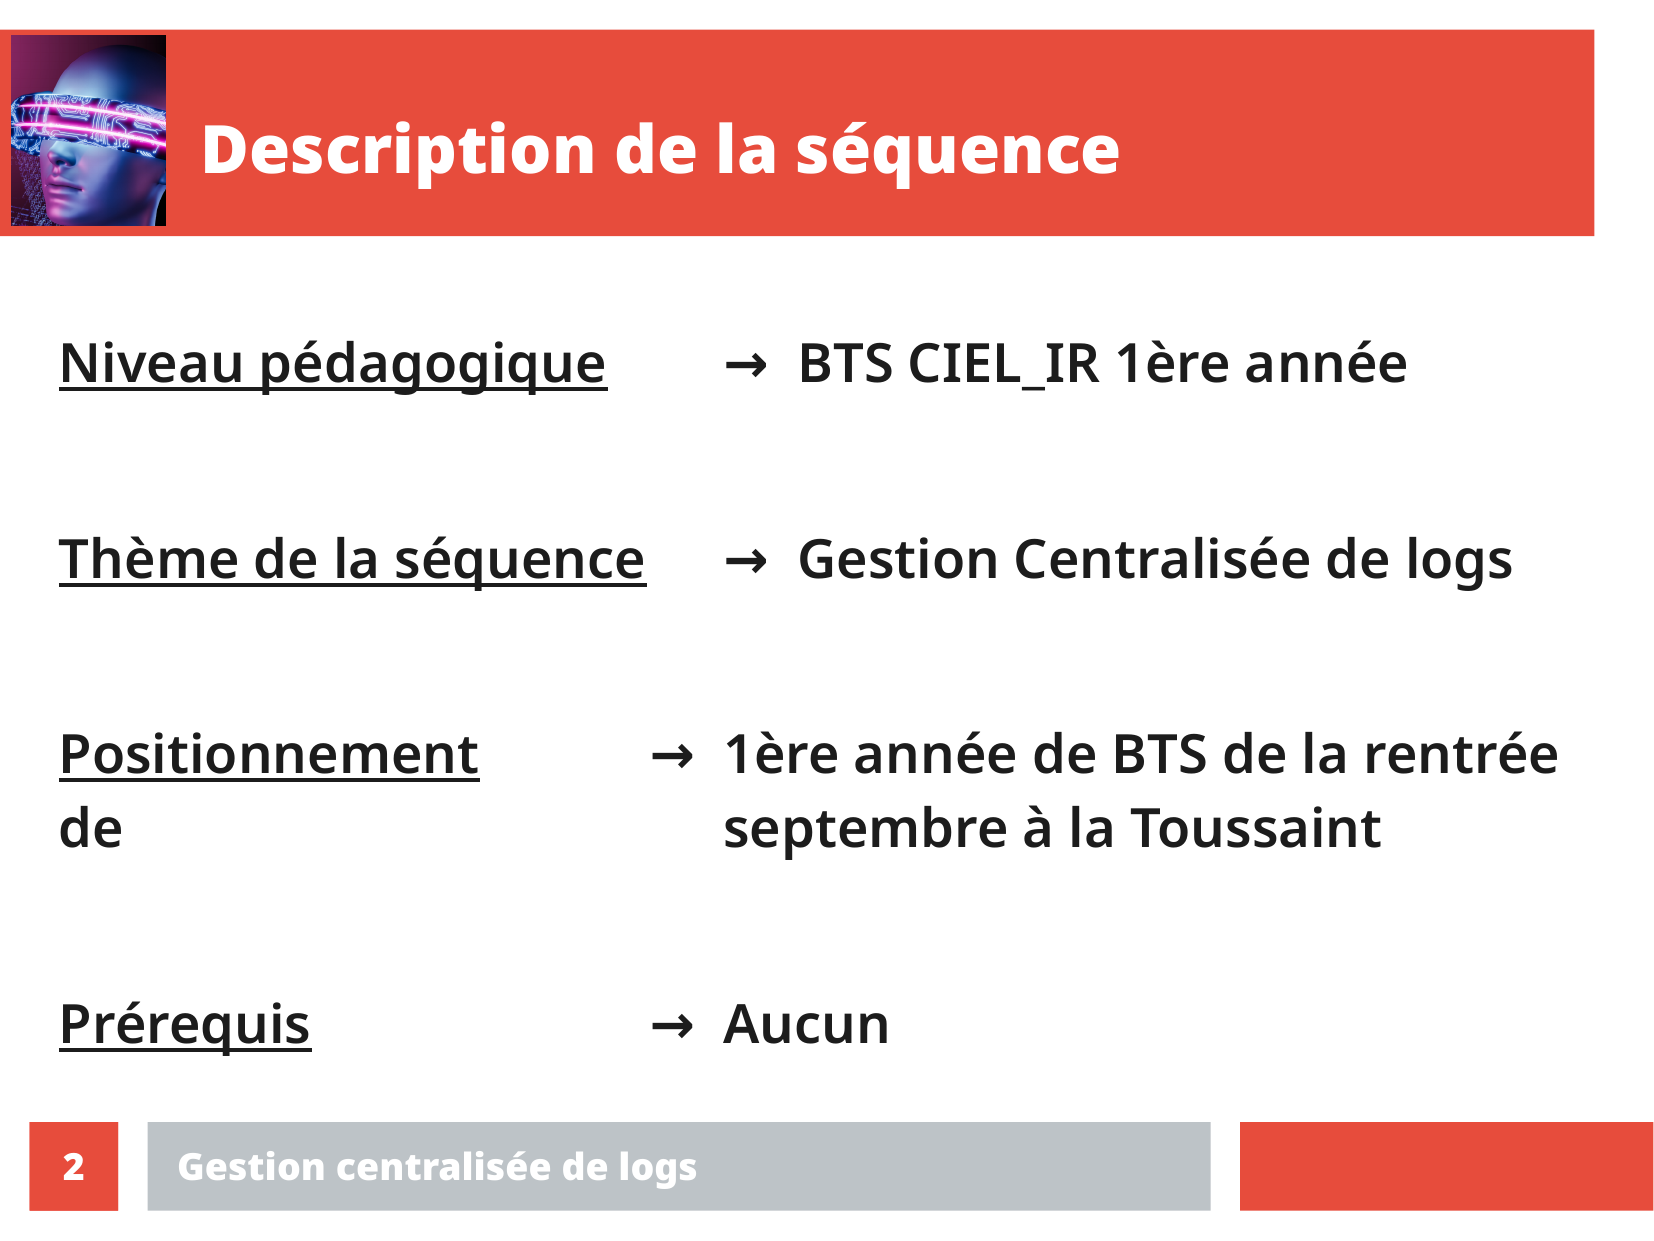

# Description de la séquence
Niveau pédagogique		→ 	BTS CIEL_IR 1ère année
Thème de la séquence 	→ 	Gestion Centralisée de logs
Positionnement 			→ 	1ère année de BTS de la rentrée de 								septembre à la Toussaint
Prérequis 					→ 	Aucun
2
Gestion centralisée de logs